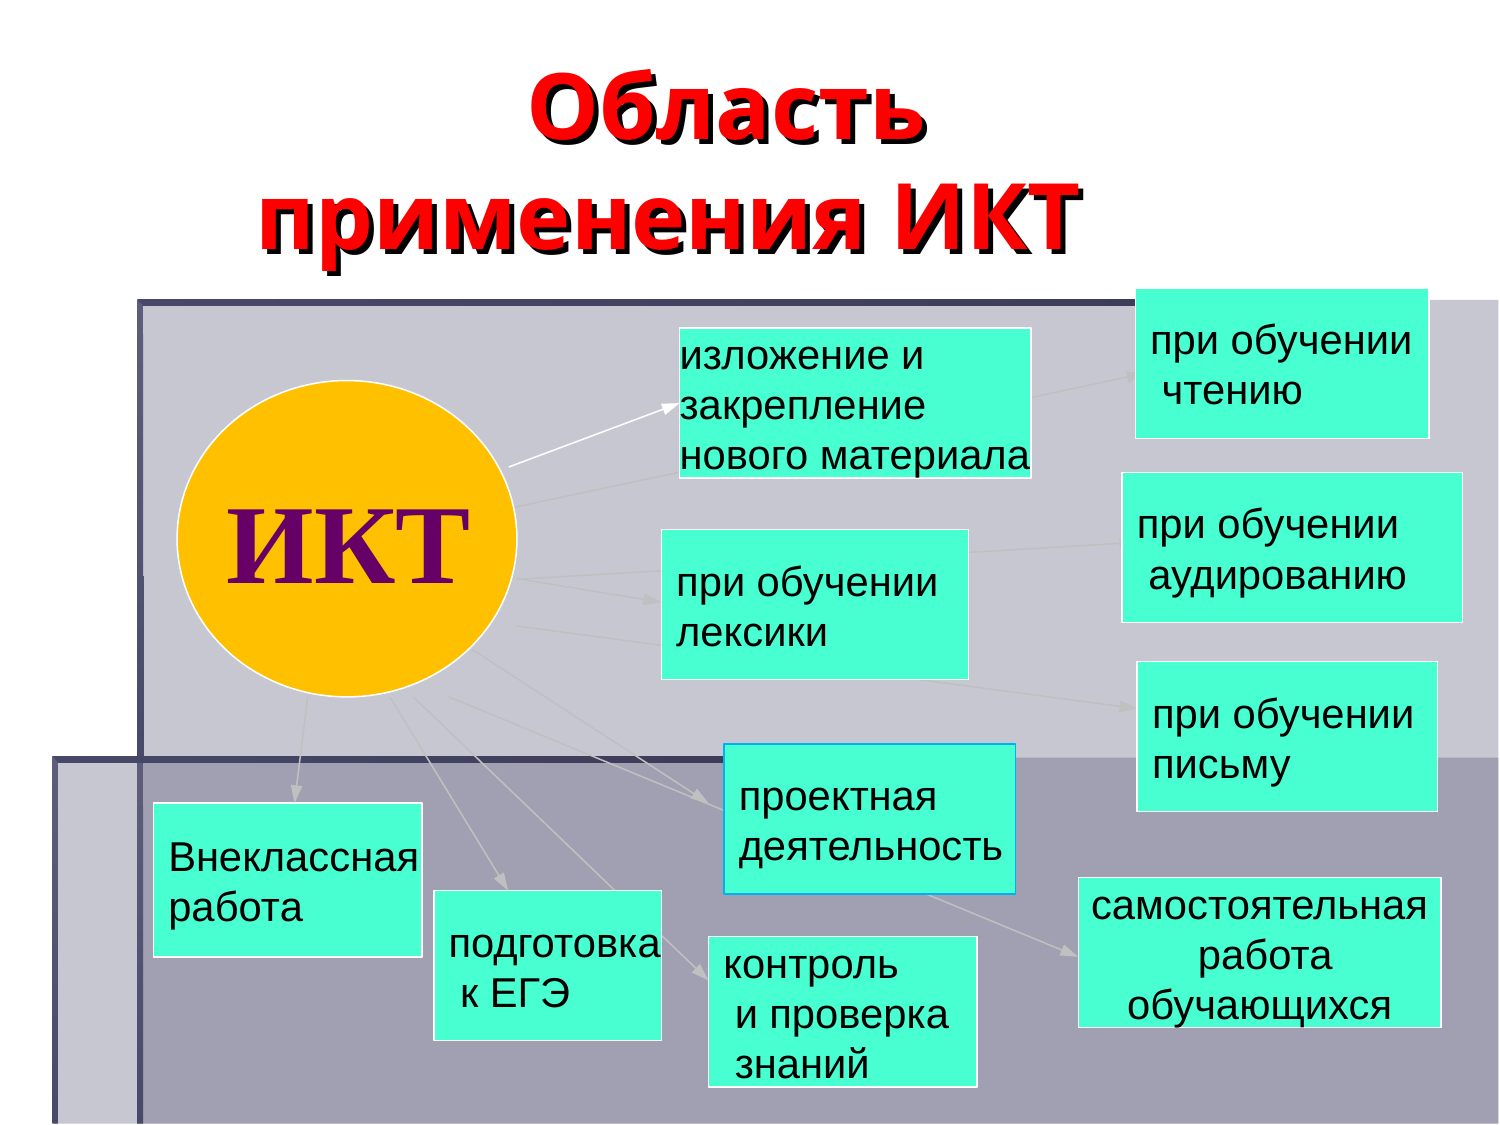

Область
 применения ИКТ
при обучении
 чтению
изложение и
закрепление
нового материала
ИКТ
при обучении
 аудированию
при обучении
лексики
при обучении
письму
проектная
деятельность
Внеклассная
работа
самостоятельная
 работа
обучающихся
подготовка
 к ЕГЭ
контроль
 и проверка
 знаний